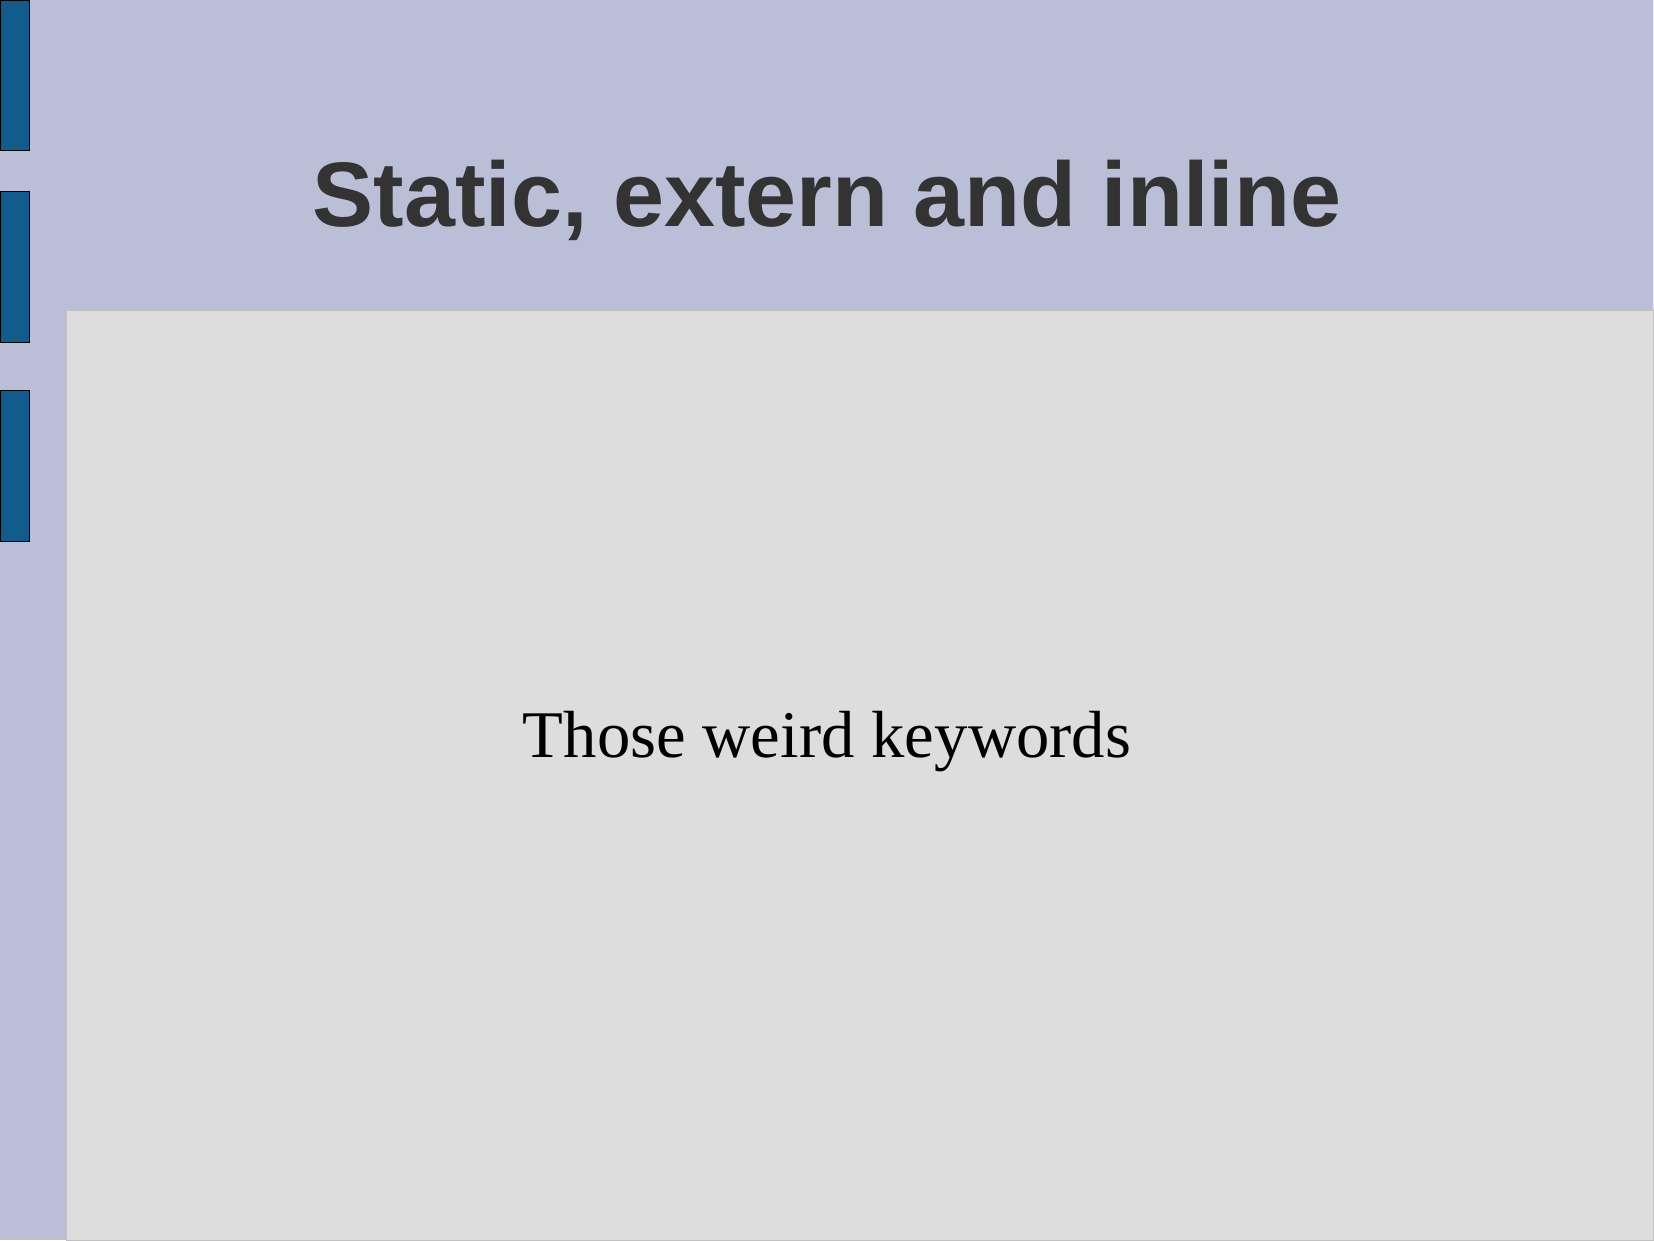

# Static, extern and inline
Those weird keywords